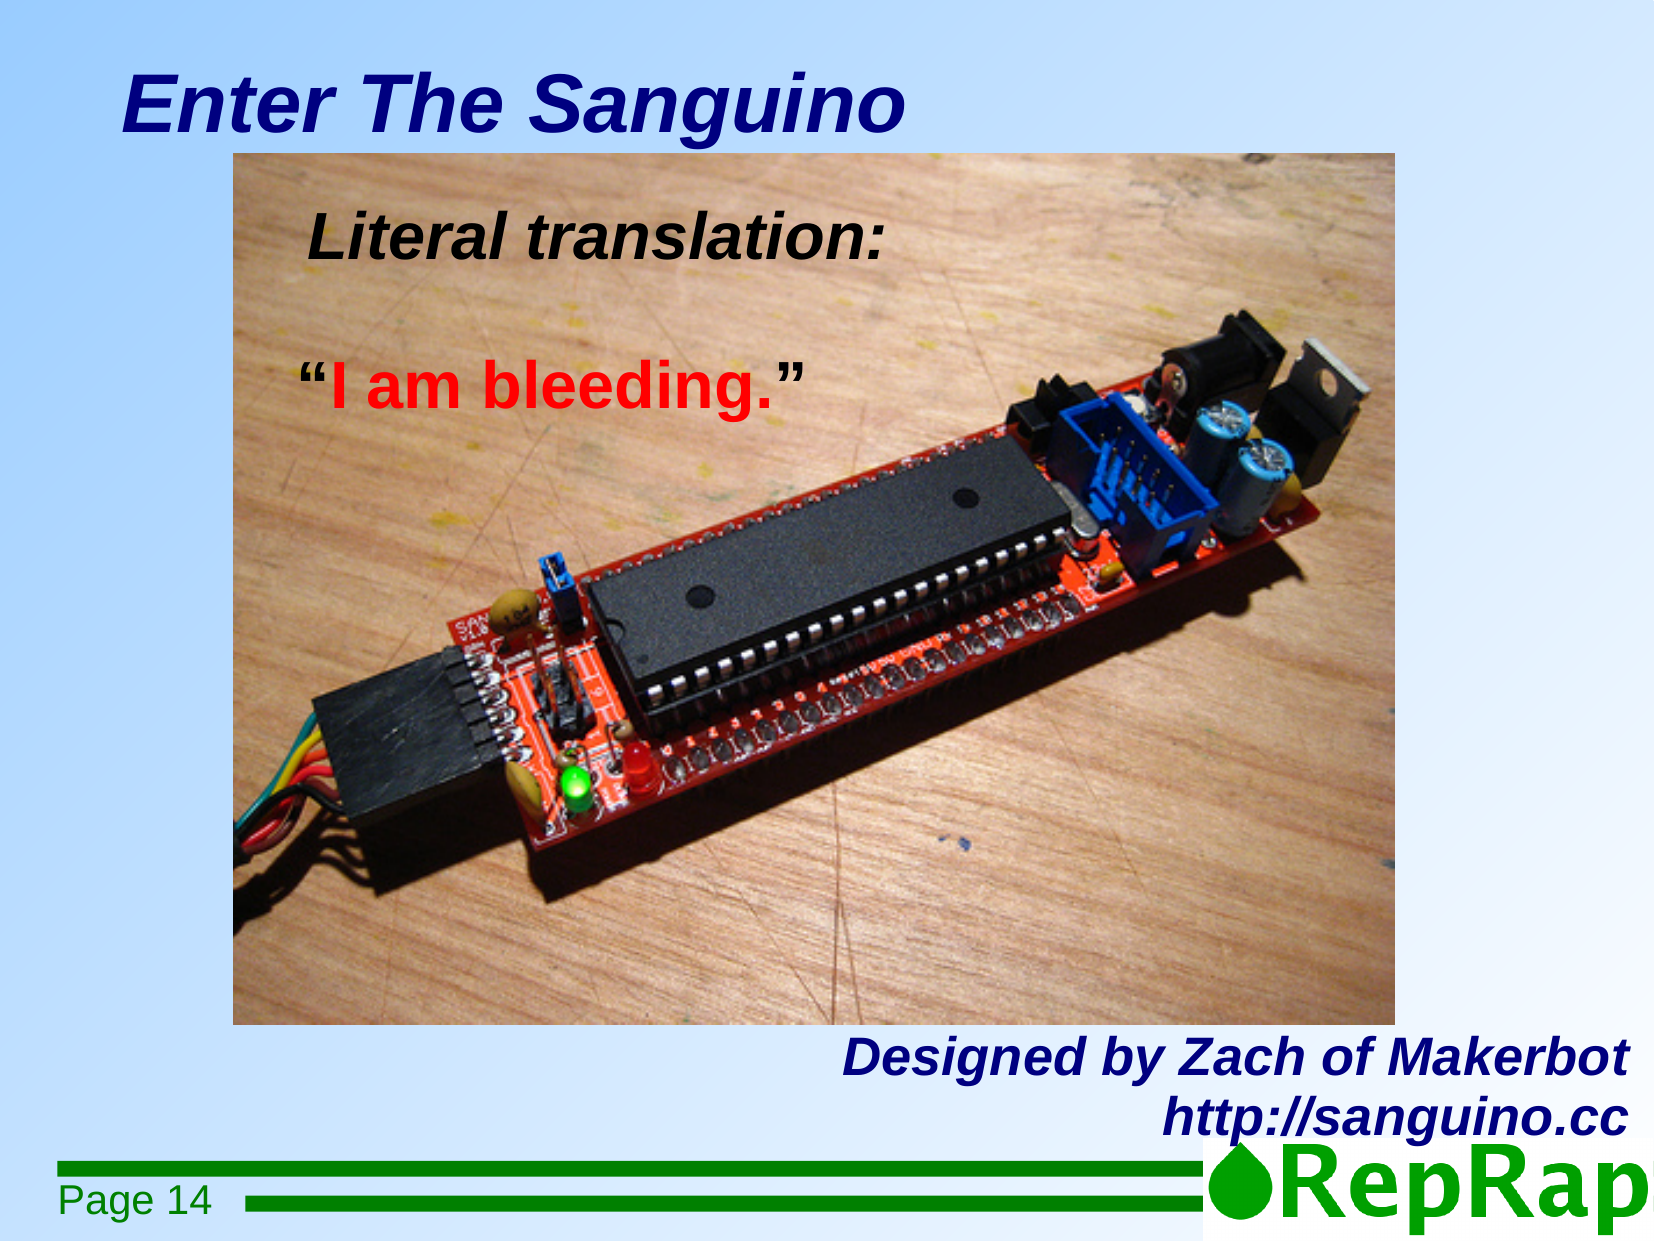

# Enter The Sanguino
Literal translation:
“I am bleeding.”
Designed by Zach of Makerbot
http://sanguino.cc